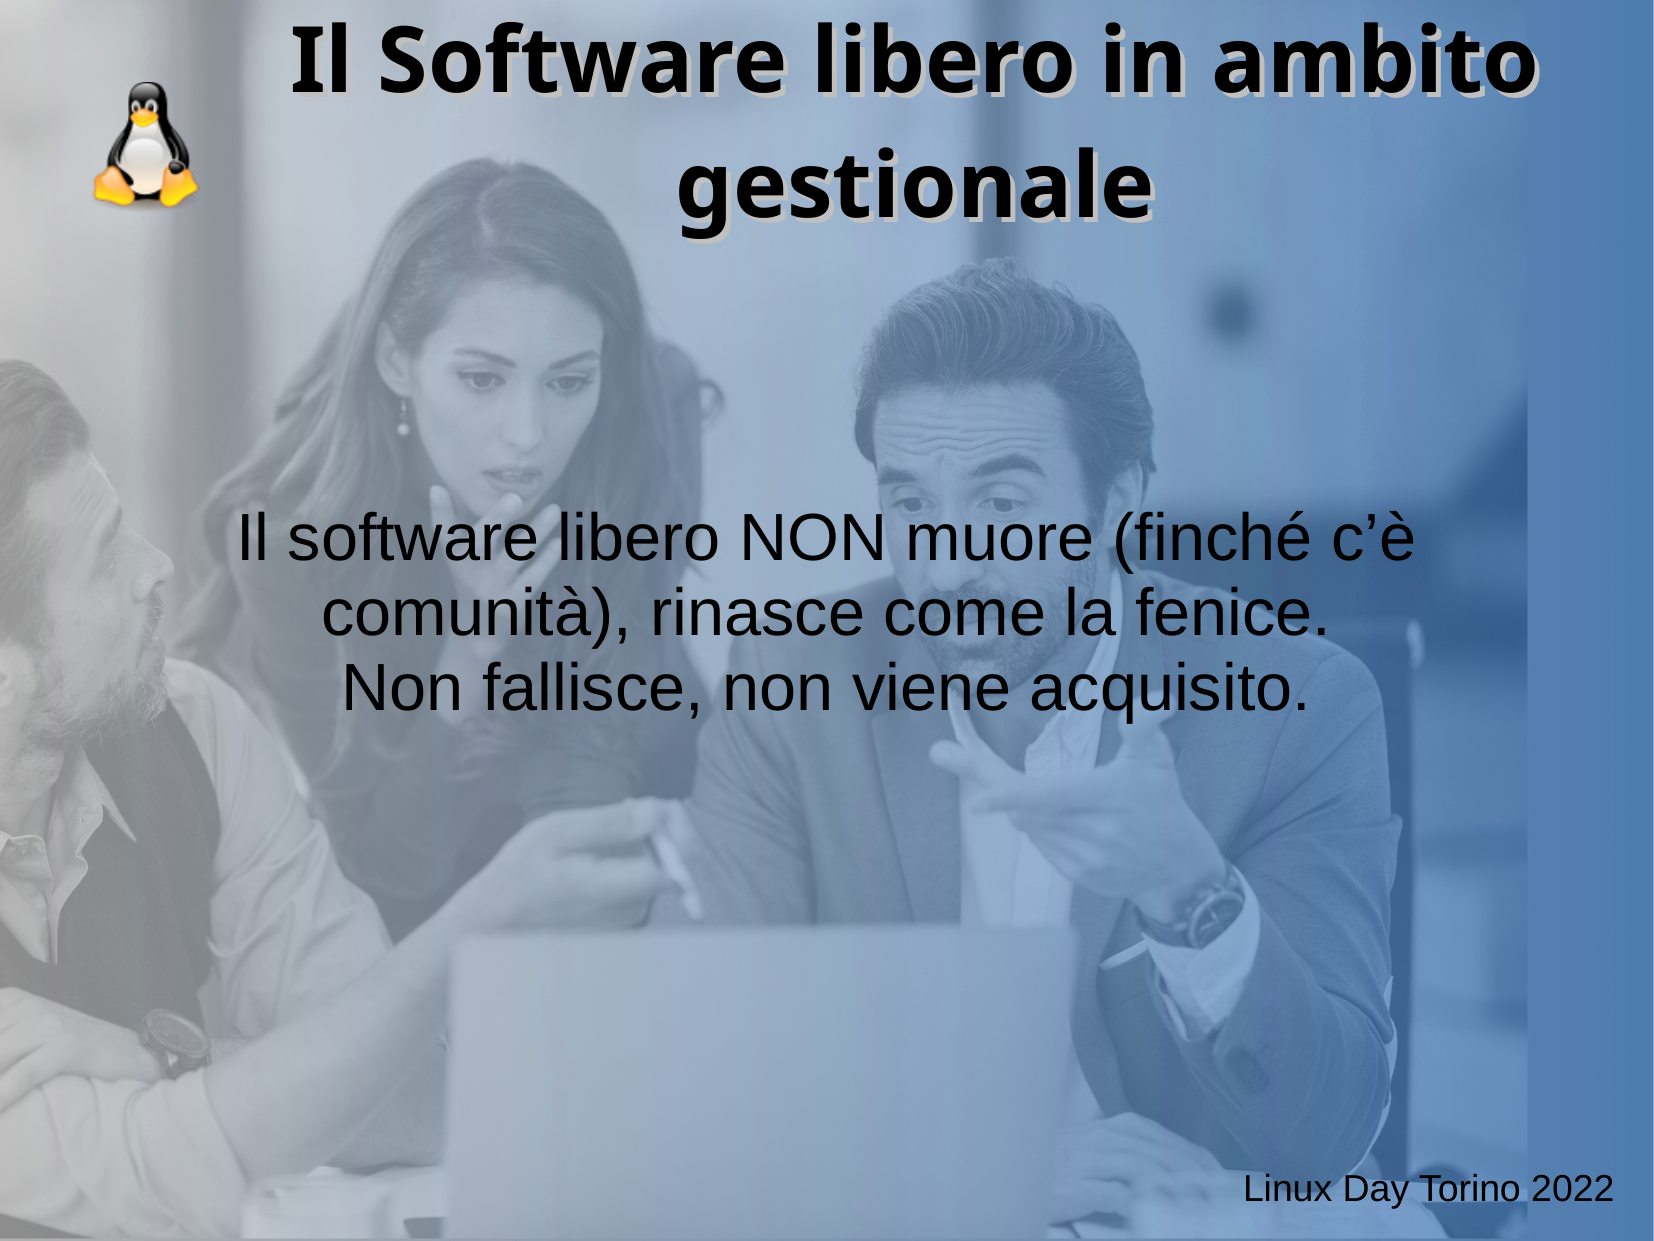

# Il Software libero in ambito gestionale
Il software libero NON muore (finché c’è comunità), rinasce come la fenice.
 Non fallisce, non viene acquisito.
Linux Day Torino 2022